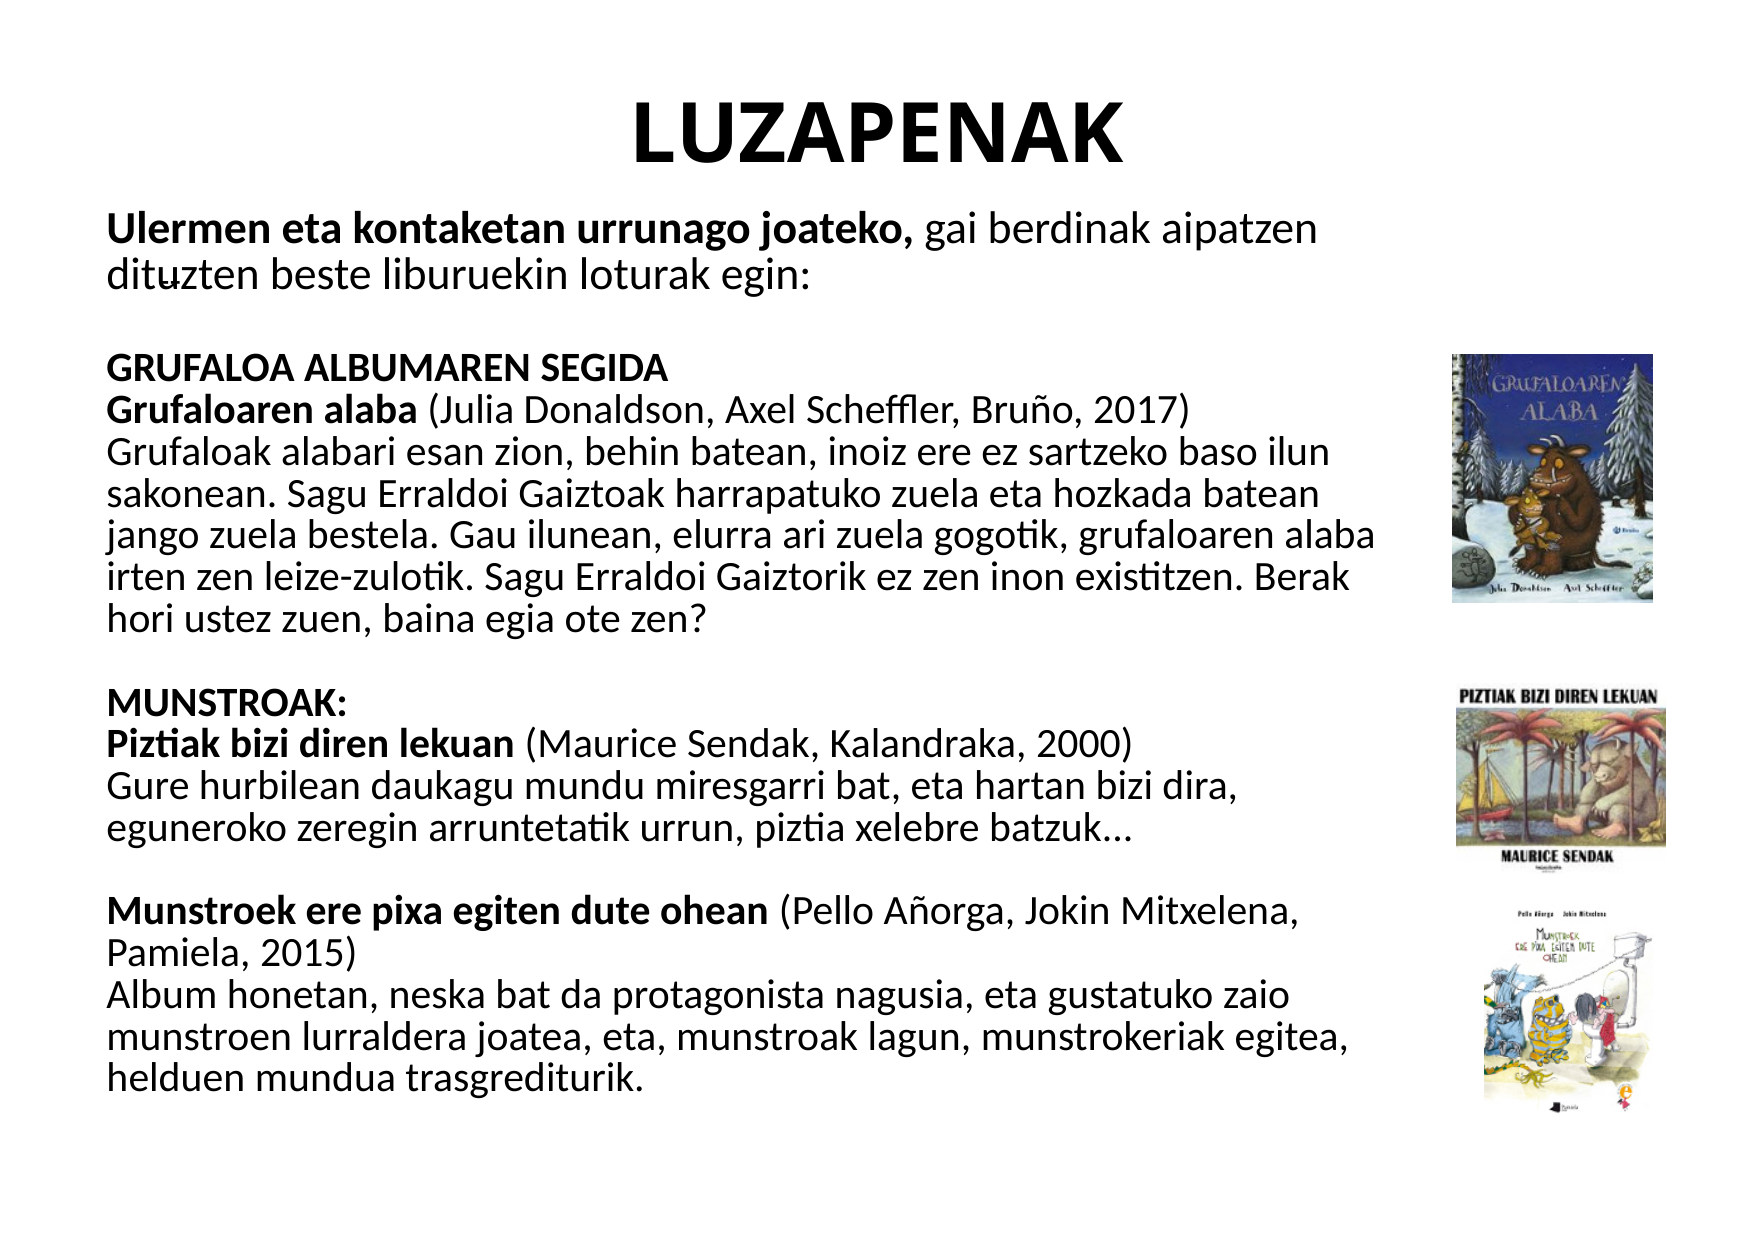

# LUZAPENAK
--
Ulermen eta kontaketan urrunago joateko, gai berdinak aipatzen dituzten beste liburuekin loturak egin:
GRUFALOA ALBUMAREN SEGIDA
Grufaloaren alaba (Julia Donaldson, Axel Scheffler, Bruño, 2017)
Grufaloak alabari esan zion, behin batean, inoiz ere ez sartzeko baso ilun sakonean. Sagu Erraldoi Gaiztoak harrapatuko zuela eta hozkada batean jango zuela bestela. Gau ilunean, elurra ari zuela gogotik, grufaloaren alaba irten zen leize-zulotik. Sagu Erraldoi Gaiztorik ez zen inon existitzen. Berak hori ustez zuen, baina egia ote zen?
MUNSTROAK:
Piztiak bizi diren lekuan (Maurice Sendak, Kalandraka, 2000)
Gure hurbilean daukagu mundu miresgarri bat, eta hartan bizi dira, eguneroko zeregin arruntetatik urrun, piztia xelebre batzuk...
Munstroek ere pixa egiten dute ohean (Pello Añorga, Jokin Mitxelena, Pamiela, 2015)
Album honetan, neska bat da protagonista nagusia, eta gustatuko zaio munstroen lurraldera joatea, eta, munstroak lagun, munstrokeriak egitea, helduen mundua trasgrediturik.